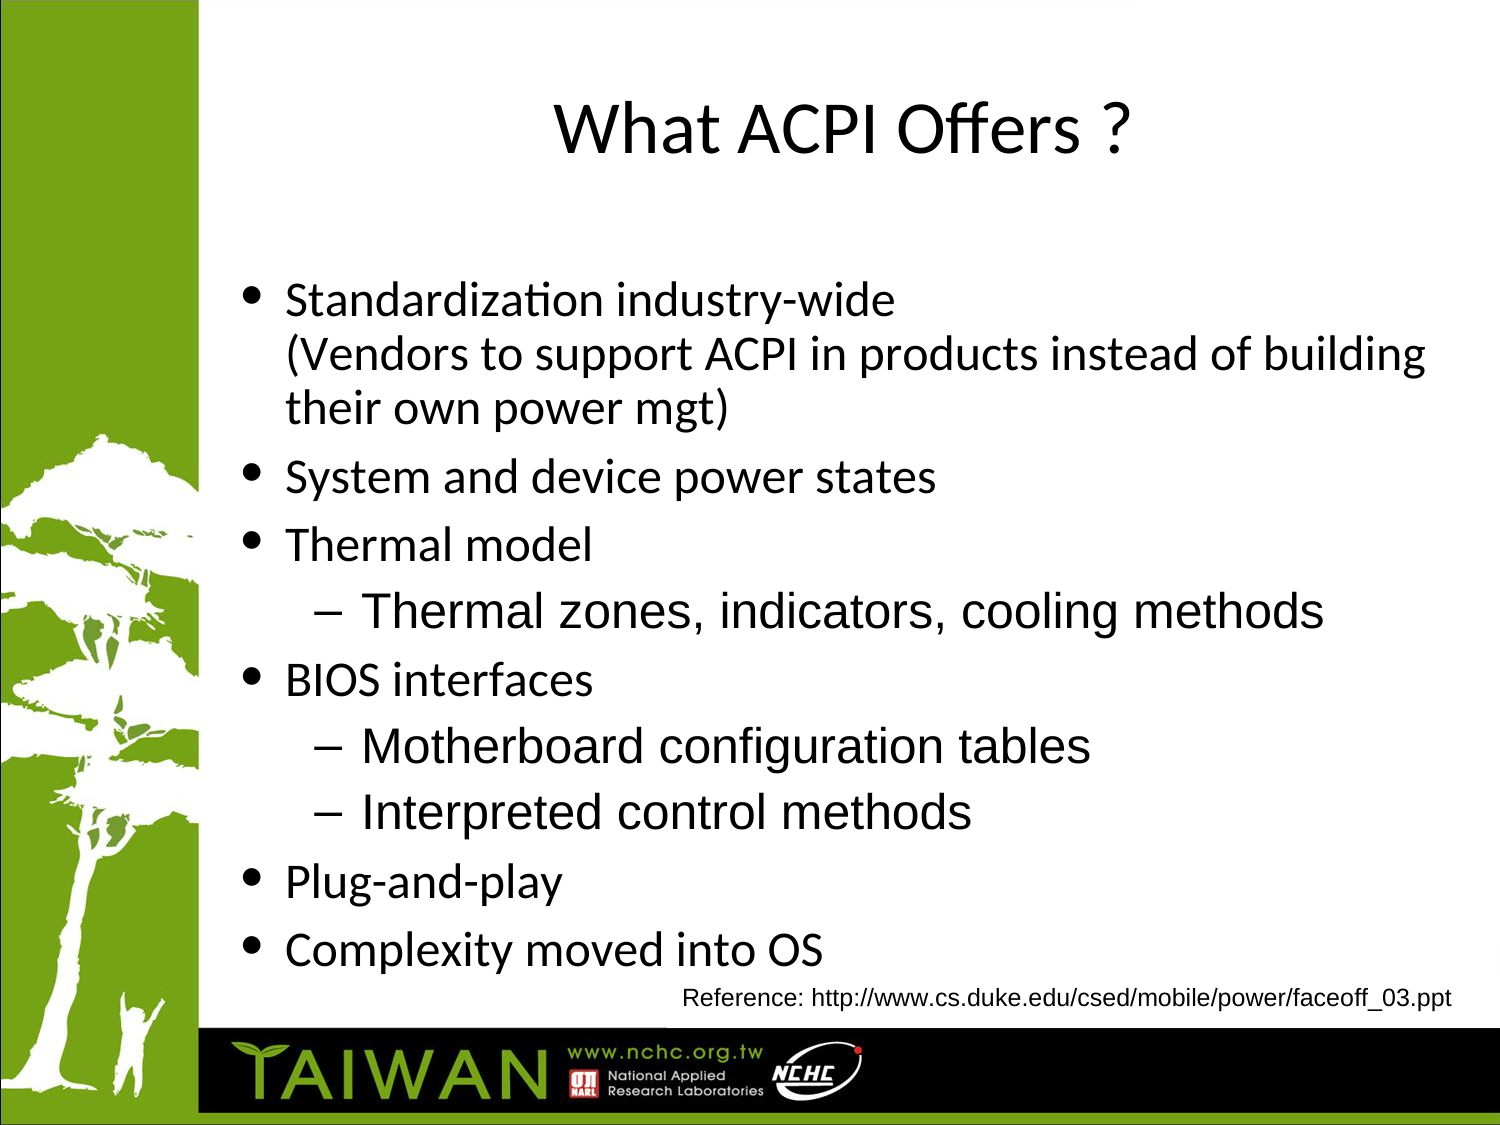

# What ACPI Offers ?
Standardization industry-wide
(Vendors to support ACPI in products instead of building their own power mgt)
System and device power states
Thermal model
Thermal zones, indicators, cooling methods
BIOS interfaces
Motherboard configuration tables
Interpreted control methods
Plug-and-play
Complexity moved into OS
| Reference: http://www.cs.duke.edu/csed/mobile/power/faceoff\_03.ppt |
| --- |
13